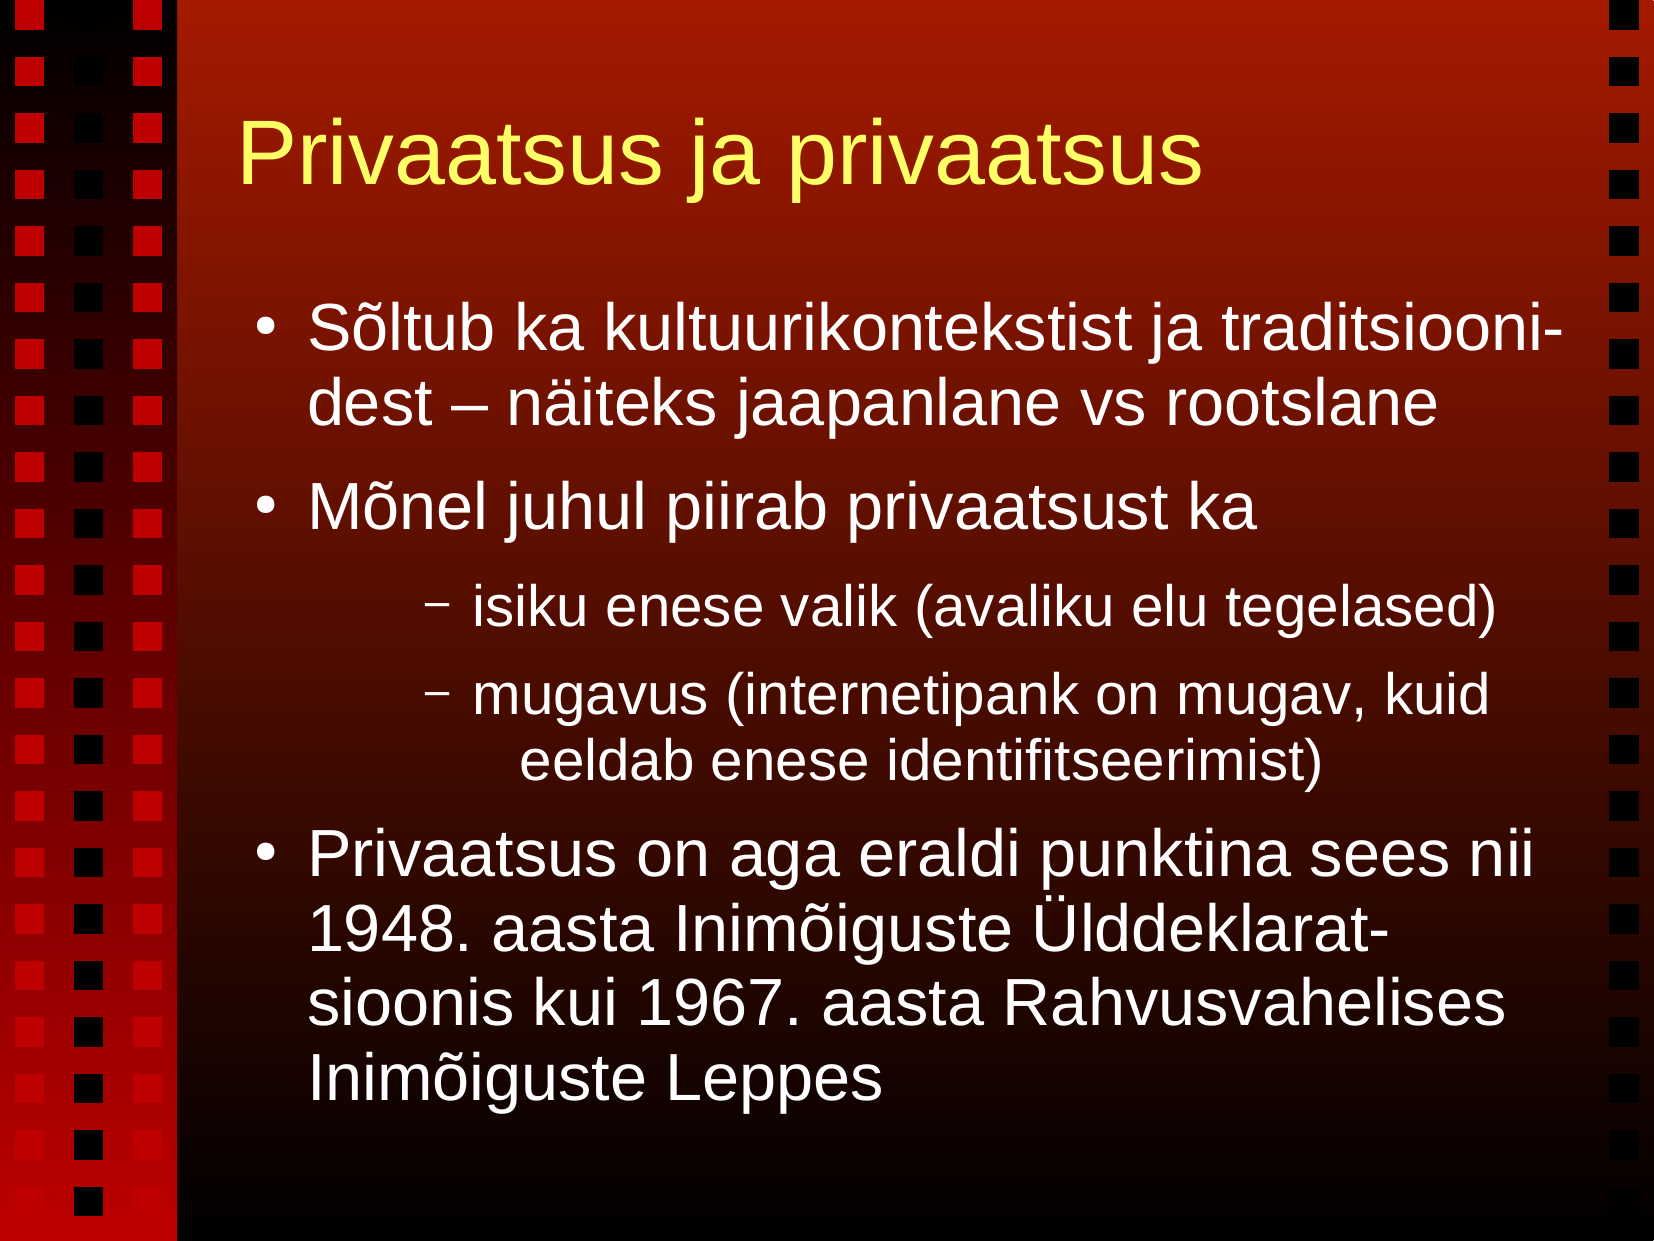

# Privaatsus ja privaatsus
Sõltub ka kultuurikontekstist ja traditsiooni-dest – näiteks jaapanlane vs rootslane
Mõnel juhul piirab privaatsust ka
isiku enese valik (avaliku elu tegelased)
mugavus (internetipank on mugav, kuid eeldab enese identifitseerimist)
Privaatsus on aga eraldi punktina sees nii 1948. aasta Inimõiguste Ülddeklarat-sioonis kui 1967. aasta Rahvusvahelises Inimõiguste Leppes